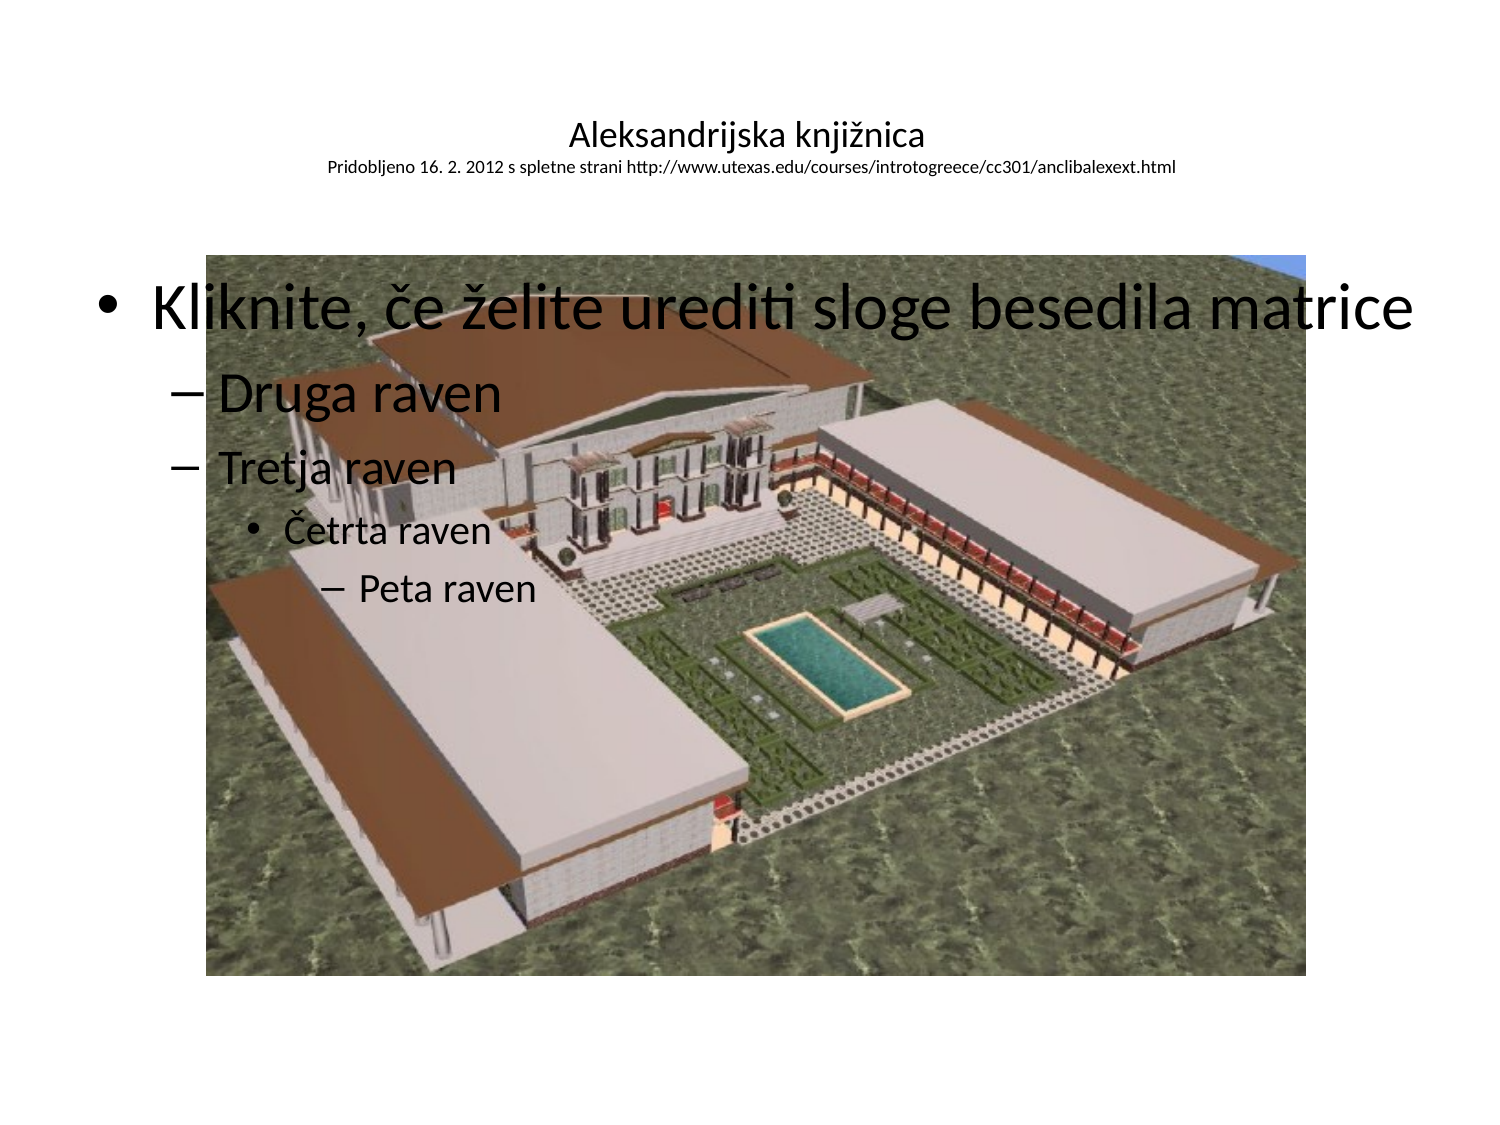

# Aleksandrijska knjižnica Pridobljeno 16. 2. 2012 s spletne strani http://www.utexas.edu/courses/introtogreece/cc301/anclibalexext.html
Kliknite, če želite urediti sloge besedila matrice
Druga raven
Tretja raven
Četrta raven
Peta raven